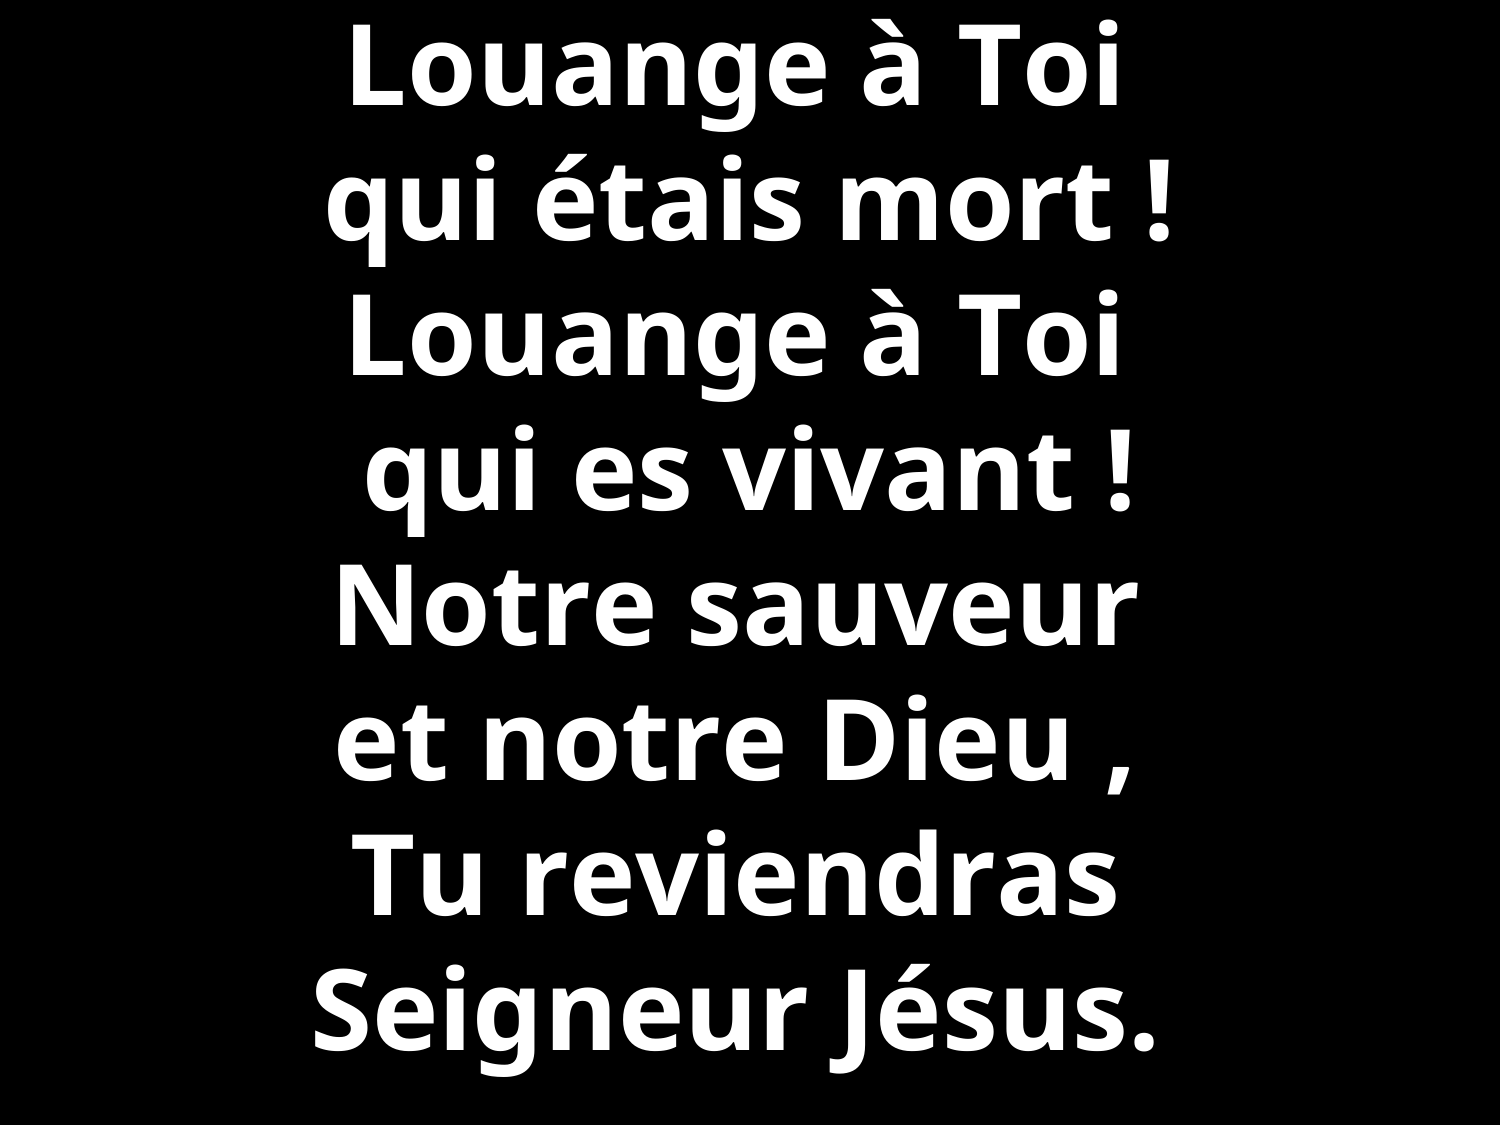

Louange à Toi
qui étais mort !
Louange à Toi
qui es vivant !
Notre sauveur
et notre Dieu ,
Tu reviendras
Seigneur Jésus.